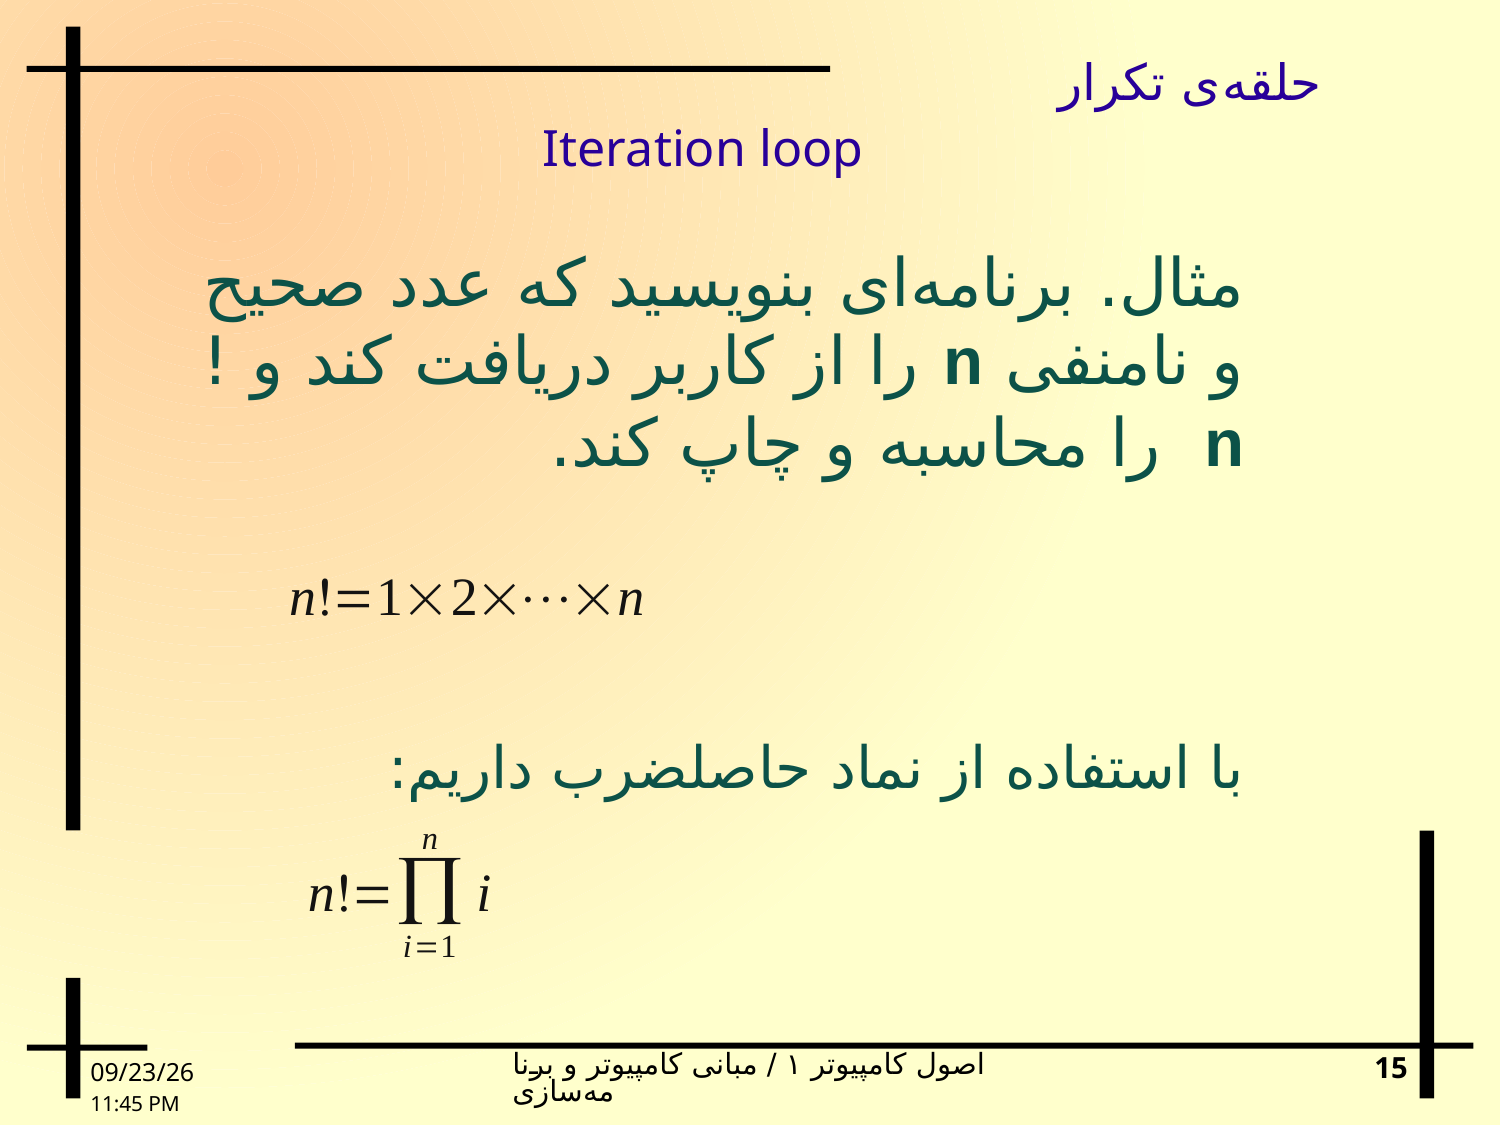

# حلقه‌ی تکرار Iteration loop
مثال. برنامه‌ای بنویسید که عدد صحیح و نامنفی n را از کاربر دریافت کند و !n را محاسبه و چاپ کند.
با استفاده از نماد حاصلضرب داریم:
اصول کامپیوتر ۱ / مبانی کامپیوتر و برنامه‌سازی
15